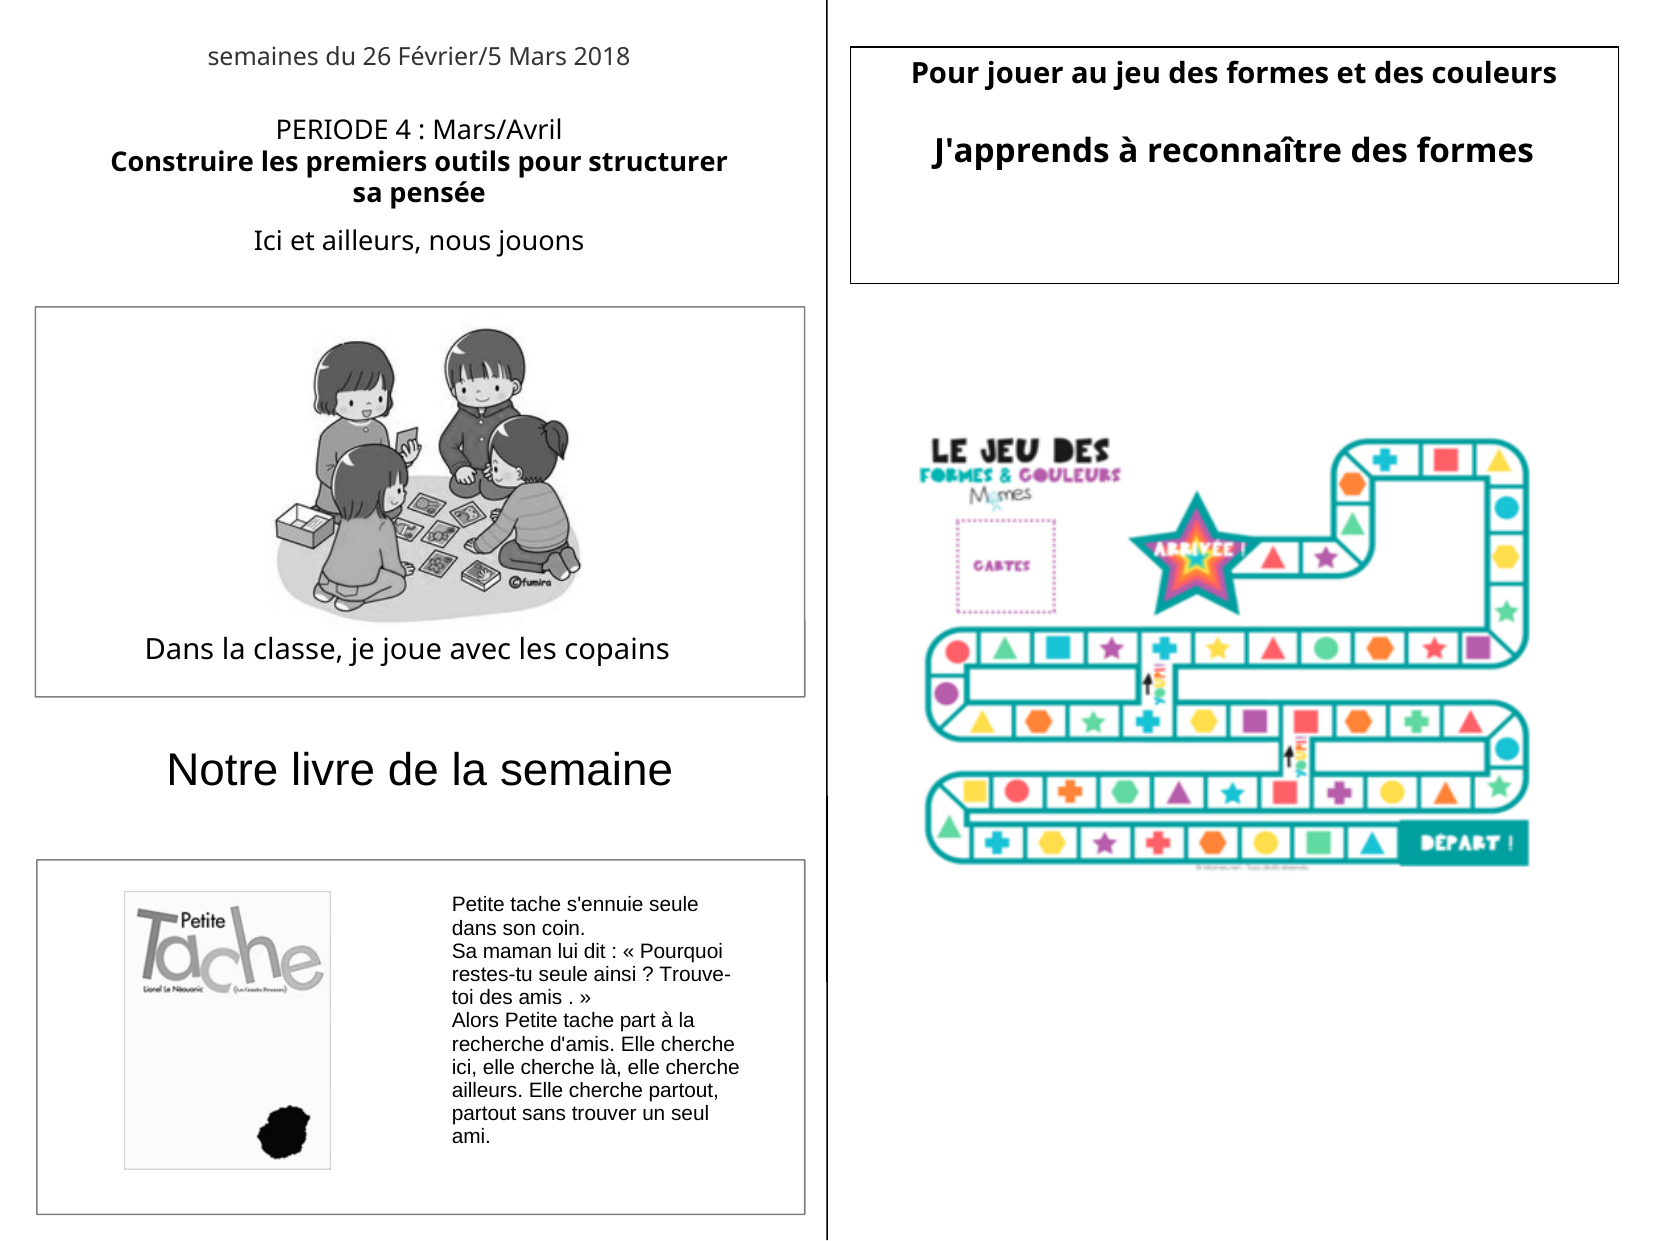

semaines du 26 Février/5 Mars 2018
Pour jouer au jeu des formes et des couleurs
J'apprends à reconnaître des formes
PERIODE 4 : Mars/Avril
Construire les premiers outils pour structurer sa pensée
Ici et ailleurs, nous jouons
Dans la classe, je joue avec les copains
Notre livre de la semaine
Petite tache s'ennuie seule dans son coin.
Sa maman lui dit : « Pourquoi restes-tu seule ainsi ? Trouve-toi des amis . »
Alors Petite tache part à la recherche d'amis. Elle cherche ici, elle cherche là, elle cherche ailleurs. Elle cherche partout, partout sans trouver un seul ami.